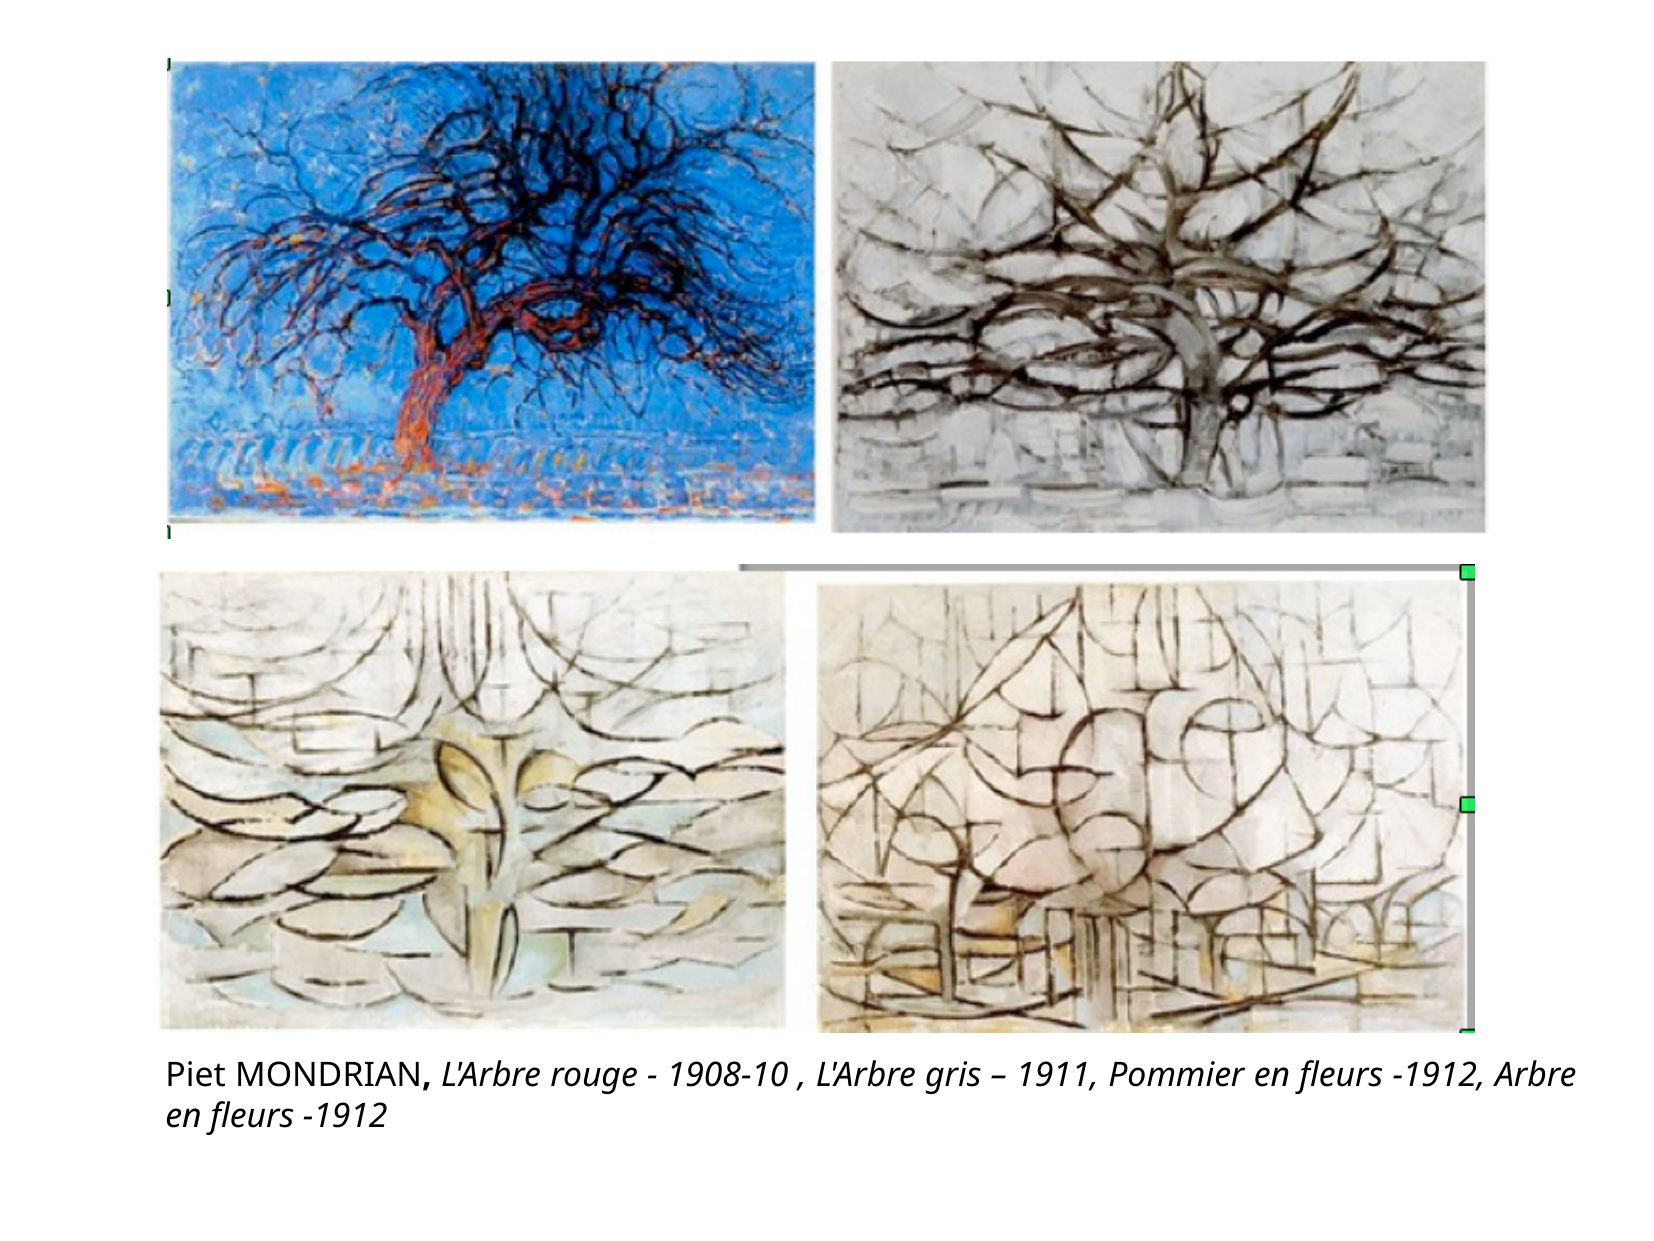

# Piet MONDRIAN, L'Arbre rouge - 1908-10 , L'Arbre gris – 1911, Pommier en fleurs -1912, Arbre en fleurs -1912